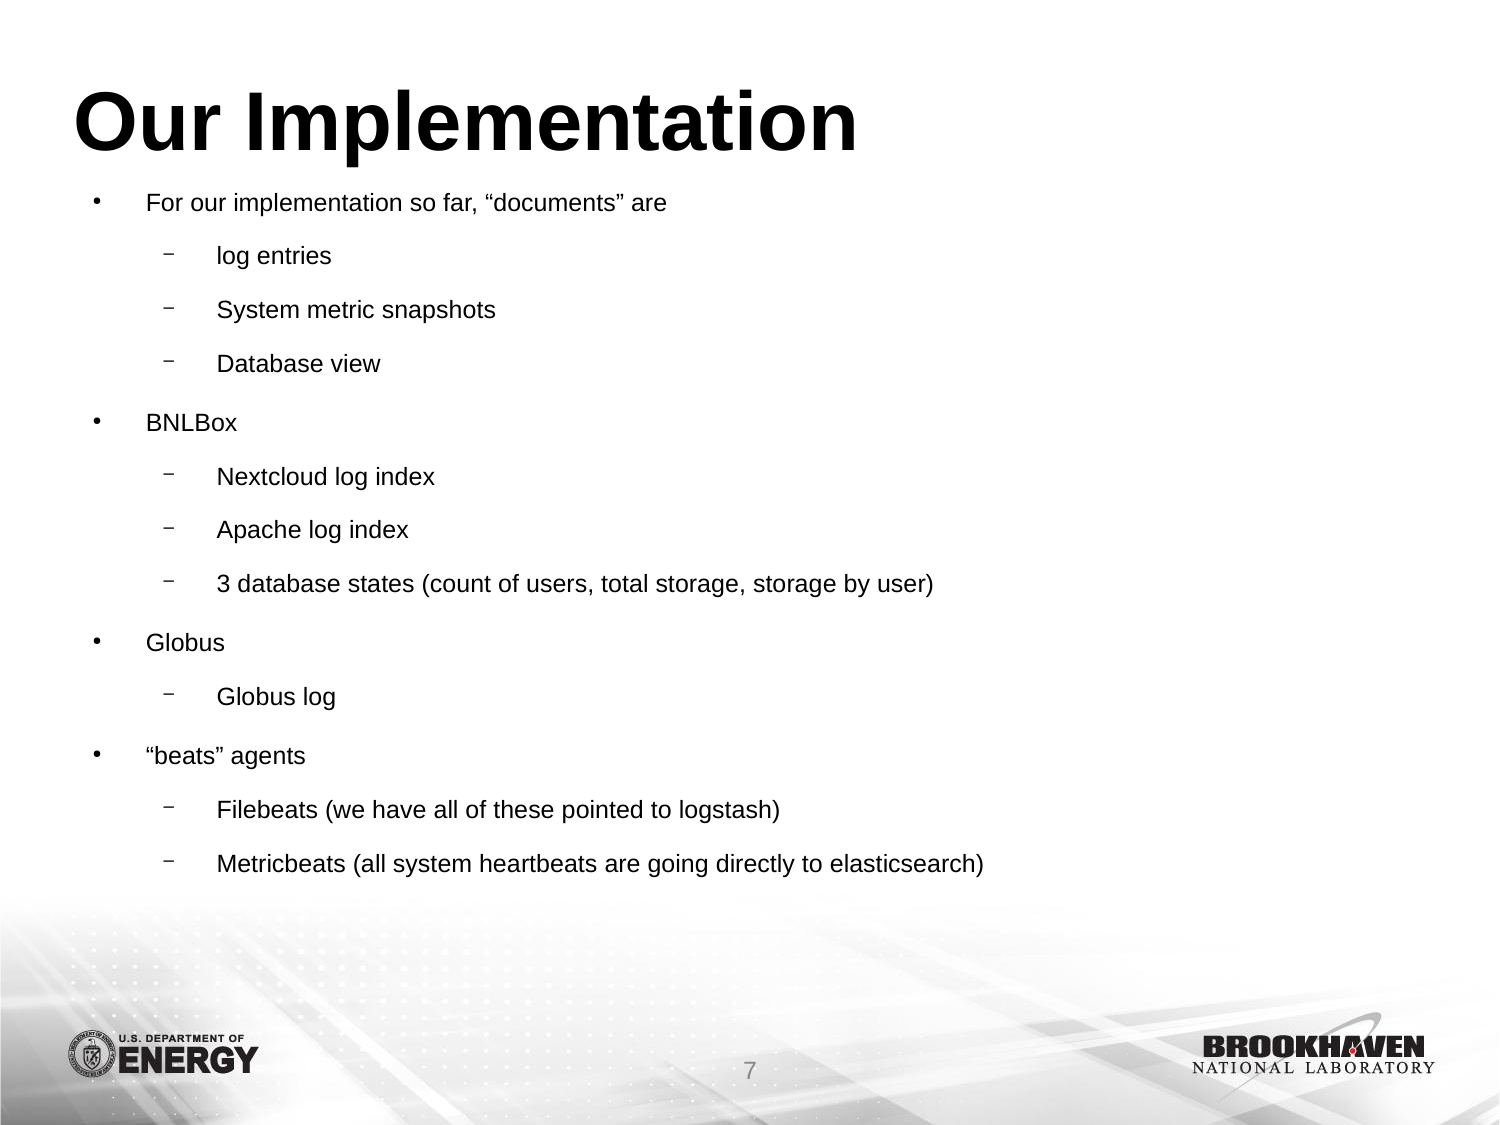

# Our Implementation
For our implementation so far, “documents” are
log entries
System metric snapshots
Database view
BNLBox
Nextcloud log index
Apache log index
3 database states (count of users, total storage, storage by user)
Globus
Globus log
“beats” agents
Filebeats (we have all of these pointed to logstash)
Metricbeats (all system heartbeats are going directly to elasticsearch)